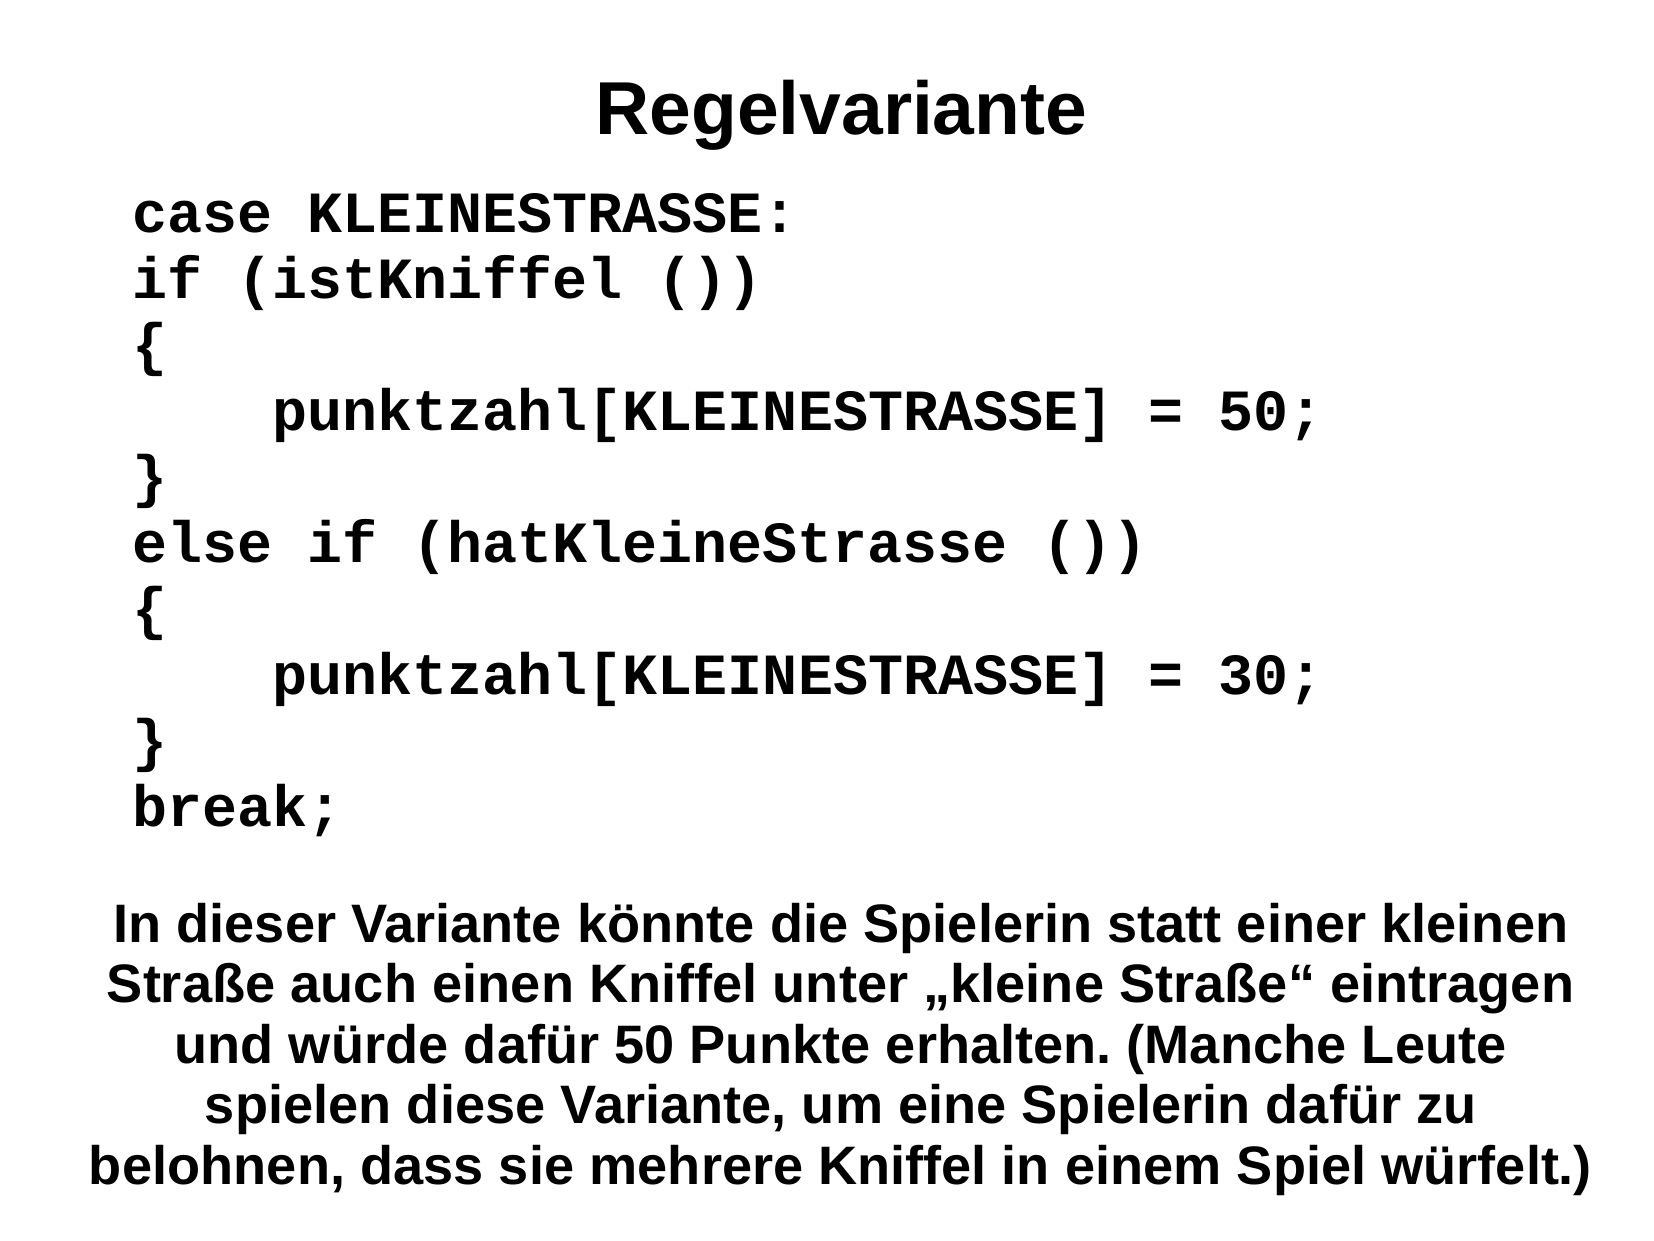

Regelvariante
case KLEINESTRASSE:
if (istKniffel ())
{
 punktzahl[KLEINESTRASSE] = 50;
}
else if (hatKleineStrasse ())
{
 punktzahl[KLEINESTRASSE] = 30;
}
break;
In dieser Variante könnte die Spielerin statt einer kleinen Straße auch einen Kniffel unter „kleine Straße“ eintragen und würde dafür 50 Punkte erhalten. (Manche Leute spielen diese Variante, um eine Spielerin dafür zu belohnen, dass sie mehrere Kniffel in einem Spiel würfelt.)